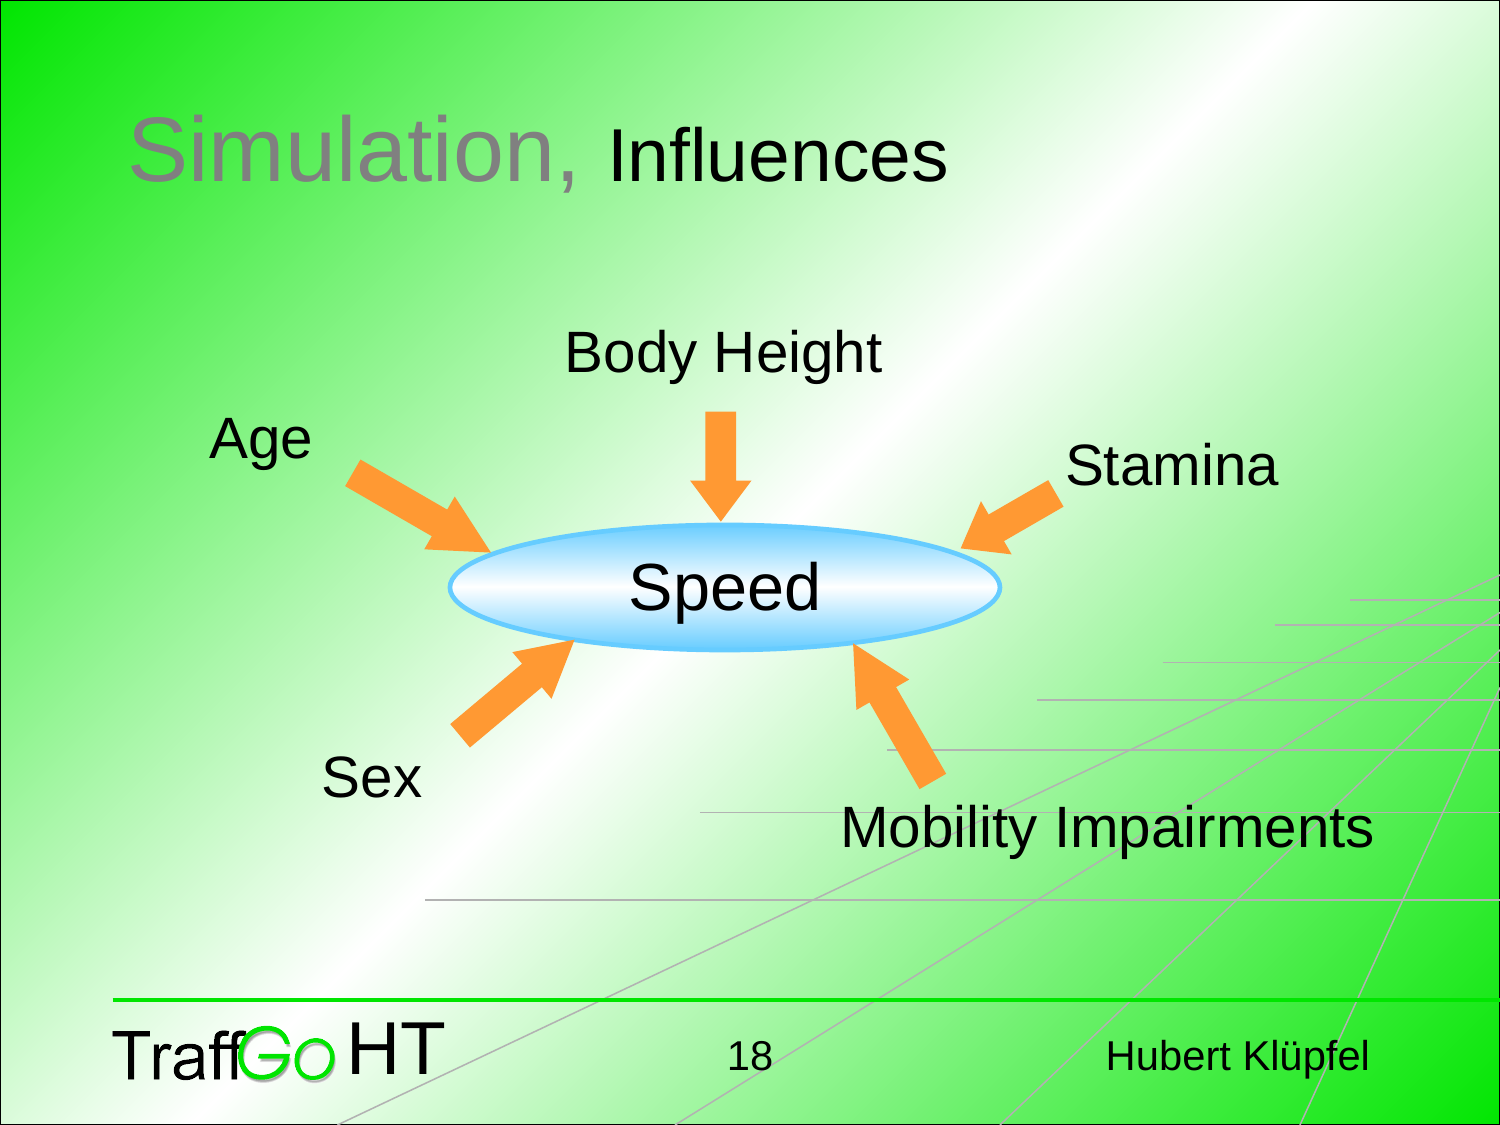

# Simulation, Influences
Body Height
Age
Stamina
Speed
Sex
Mobility Impairments